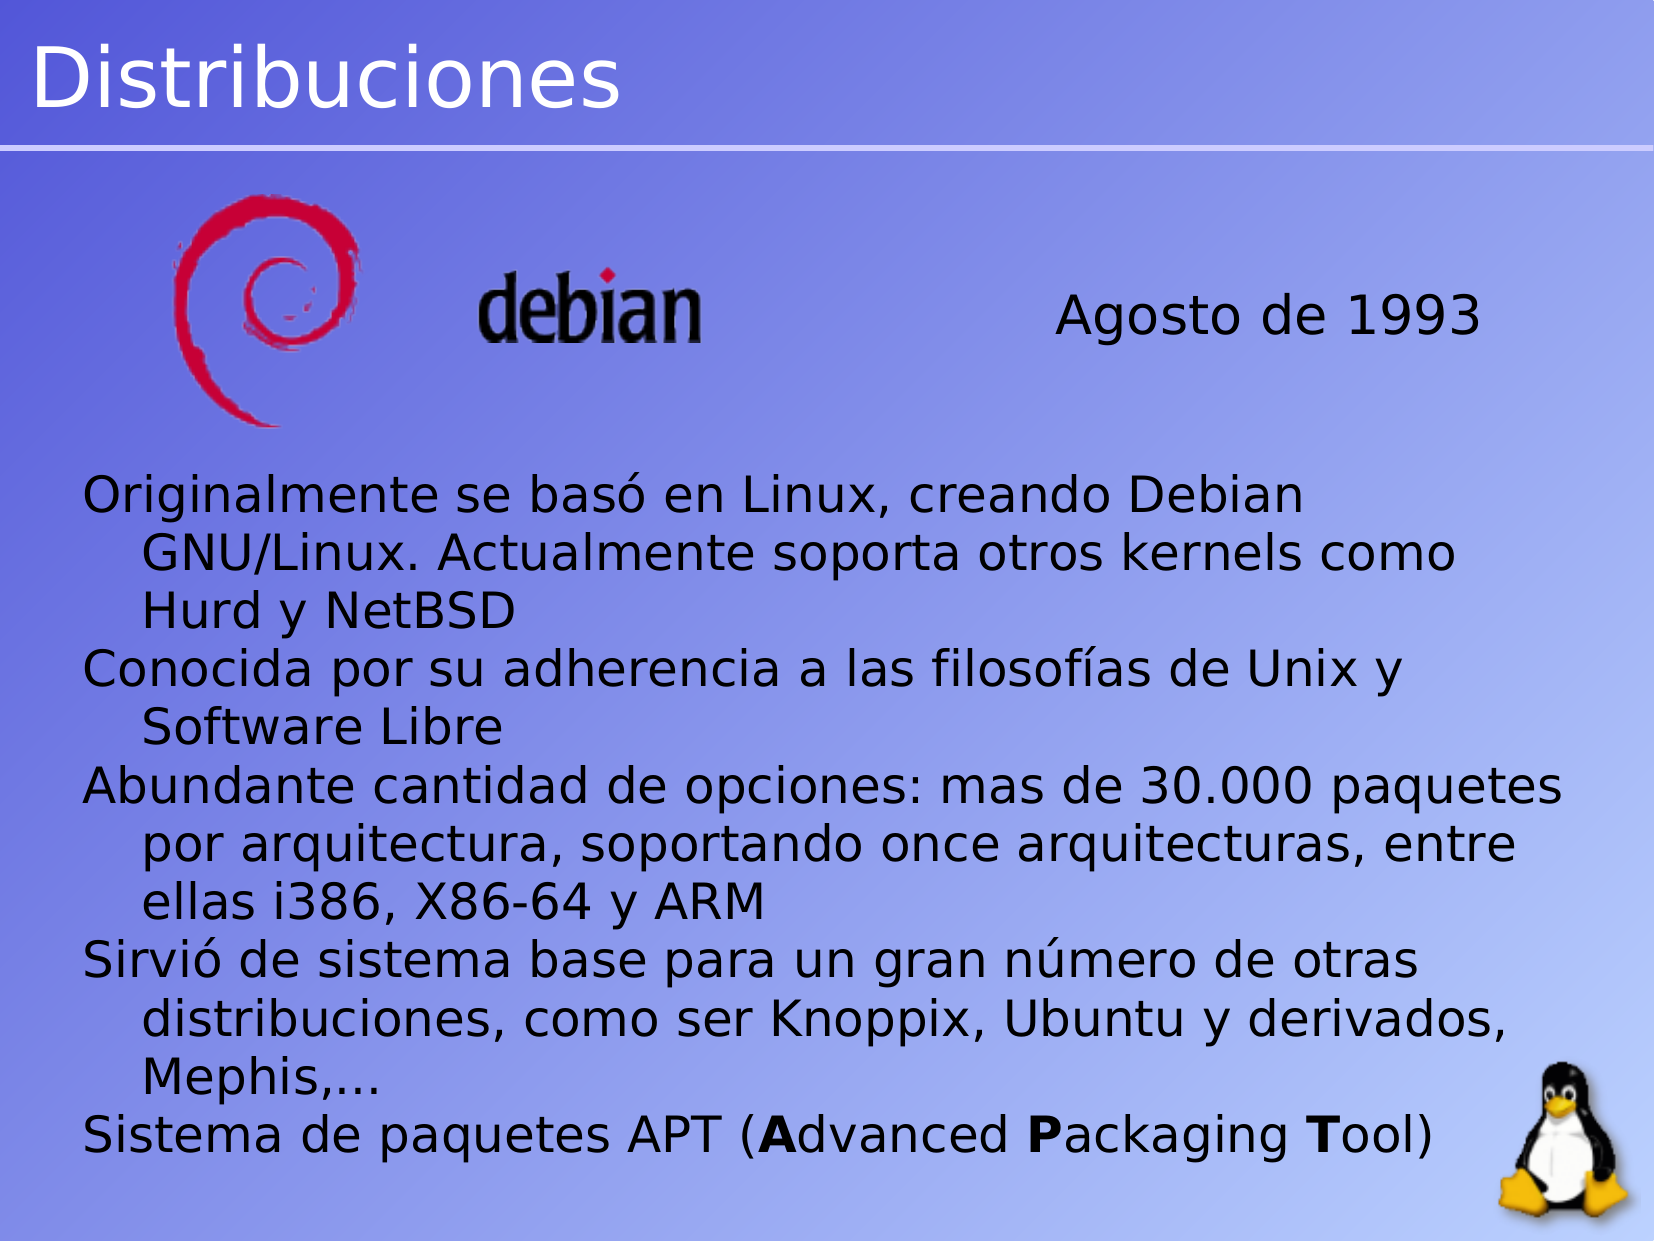

# Distribuciones
Agosto de 1993
Originalmente se basó en Linux, creando Debian GNU/Linux. Actualmente soporta otros kernels como Hurd y NetBSD
Conocida por su adherencia a las filosofías de Unix y Software Libre
Abundante cantidad de opciones: mas de 30.000 paquetes por arquitectura, soportando once arquitecturas, entre ellas i386, X86-64 y ARM
Sirvió de sistema base para un gran número de otras distribuciones, como ser Knoppix, Ubuntu y derivados, Mephis,...
Sistema de paquetes APT (Advanced Packaging Tool)